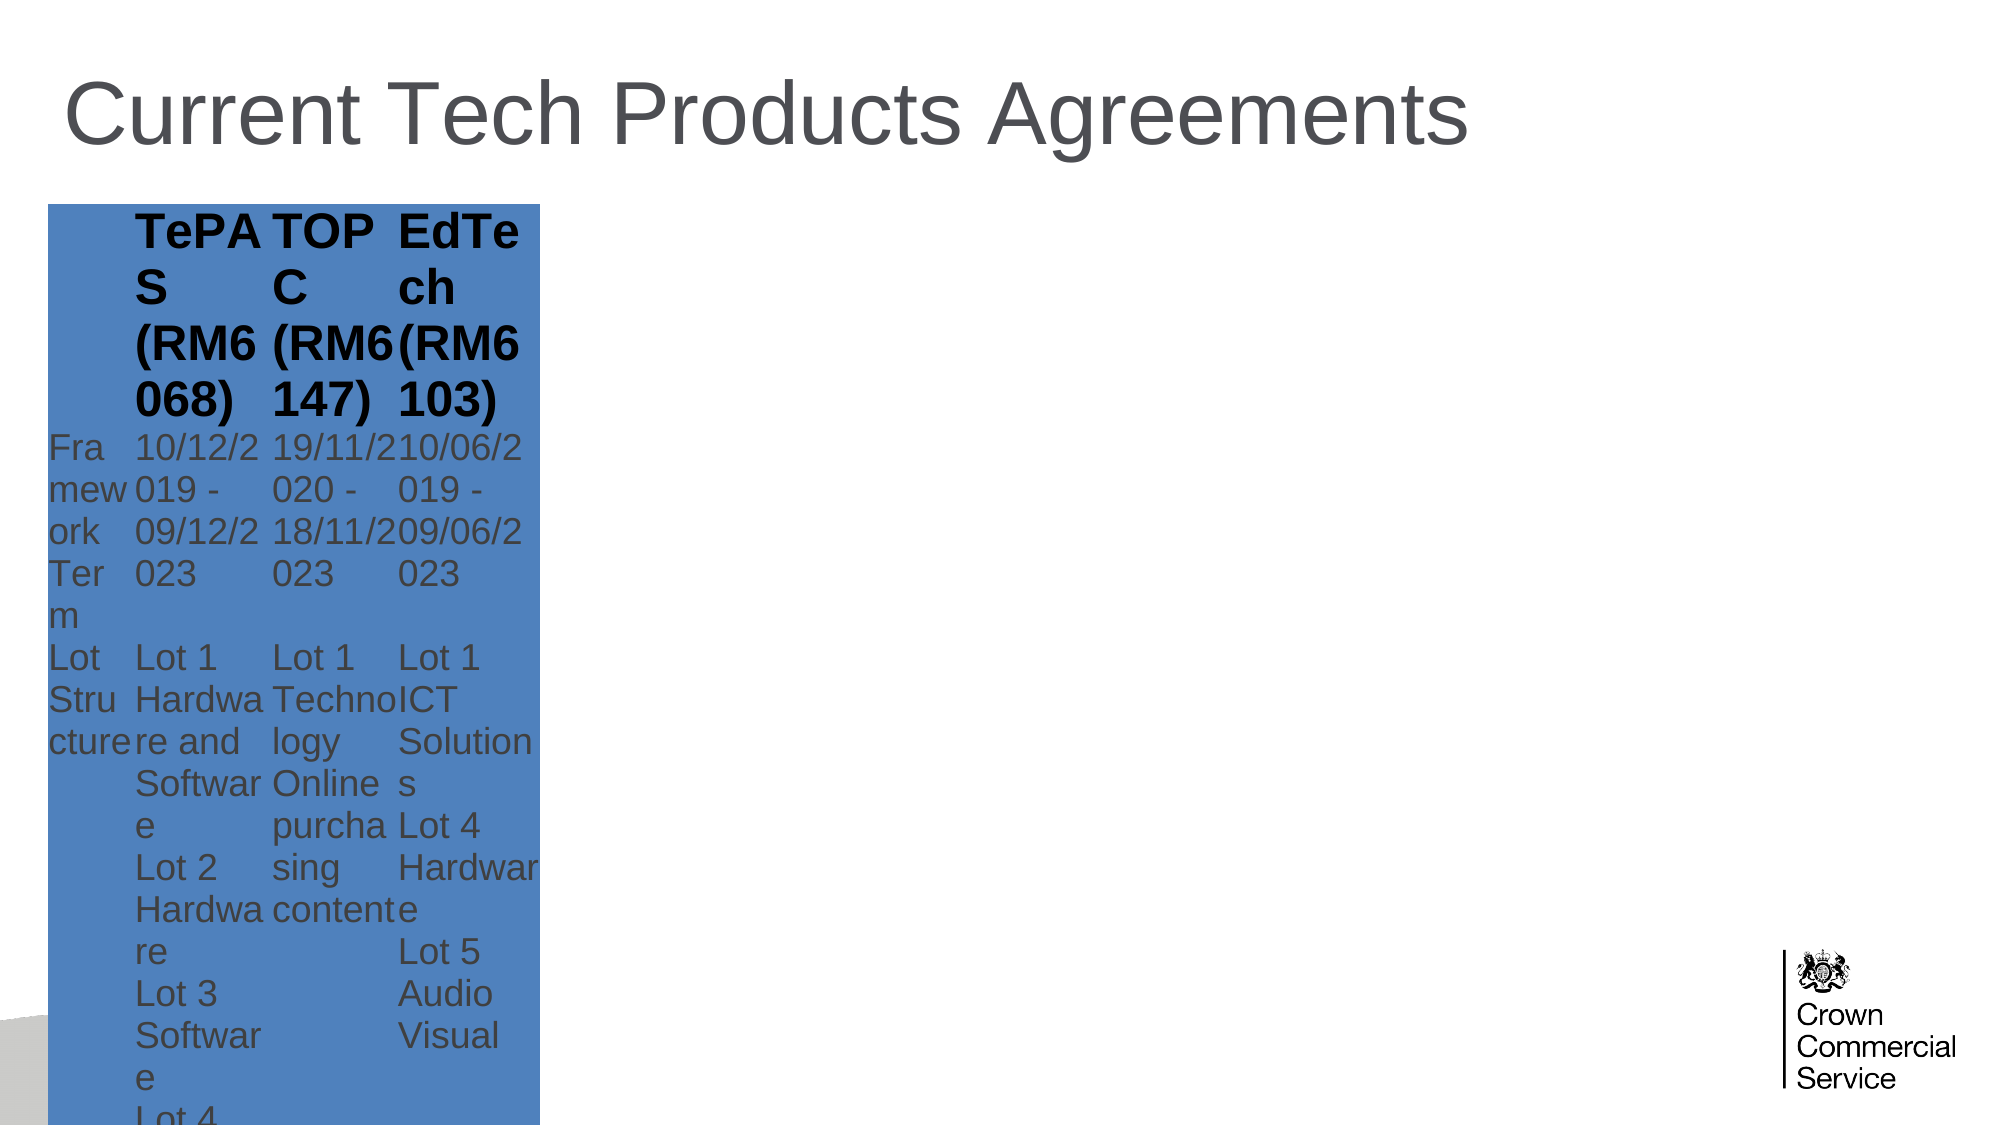

# Current Tech Products Agreements
| | TePAS (RM6068) | TOPC (RM6147) | EdTech (RM6103) |
| --- | --- | --- | --- |
| Framework Term | 10/12/2019 - 09/12/2023 | 19/11/2020 - 18/11/2023 | 10/06/2019 - 09/06/2023 |
| Lot Structure | Lot 1 Hardware and Software Lot 2 Hardware Lot 3 Software Lot 4 Information Assured Products | Lot 1 Technology Online purchasing content | Lot 1 ICT Solutions Lot 4 Hardware Lot 5 Audio Visual |
| No of suppliers | 39 (50% SMEs) | 56 (63% SMEs) | 42 (78% SMEs) |
| Routes to Market | Further Competition Simplified Competition | Lowest Price | Further Competition Simplified Competition Lowest Price |
| Call-off Term | 5 Years | N/A | 5 Years |